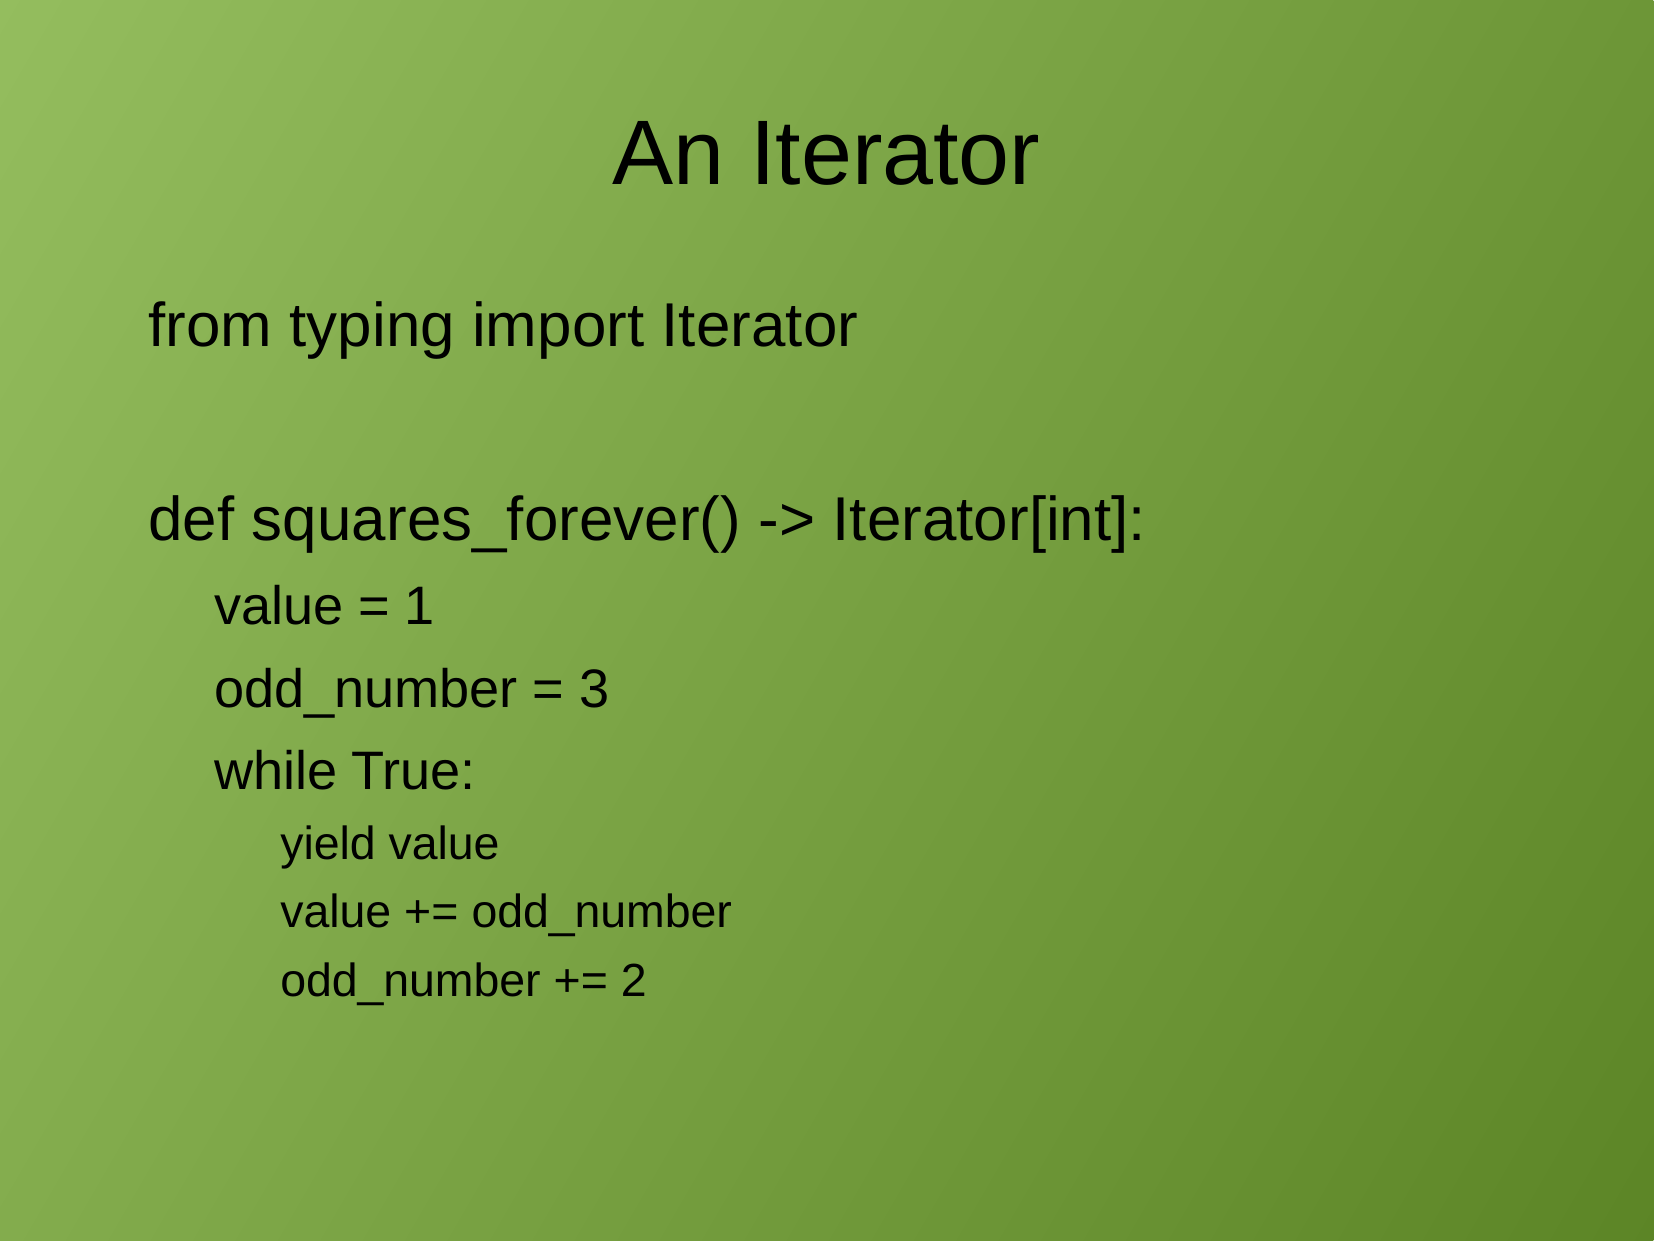

# An Iterator
from typing import Iterator
def squares_forever() -> Iterator[int]:
value = 1
odd_number = 3
while True:
yield value
value += odd_number
odd_number += 2